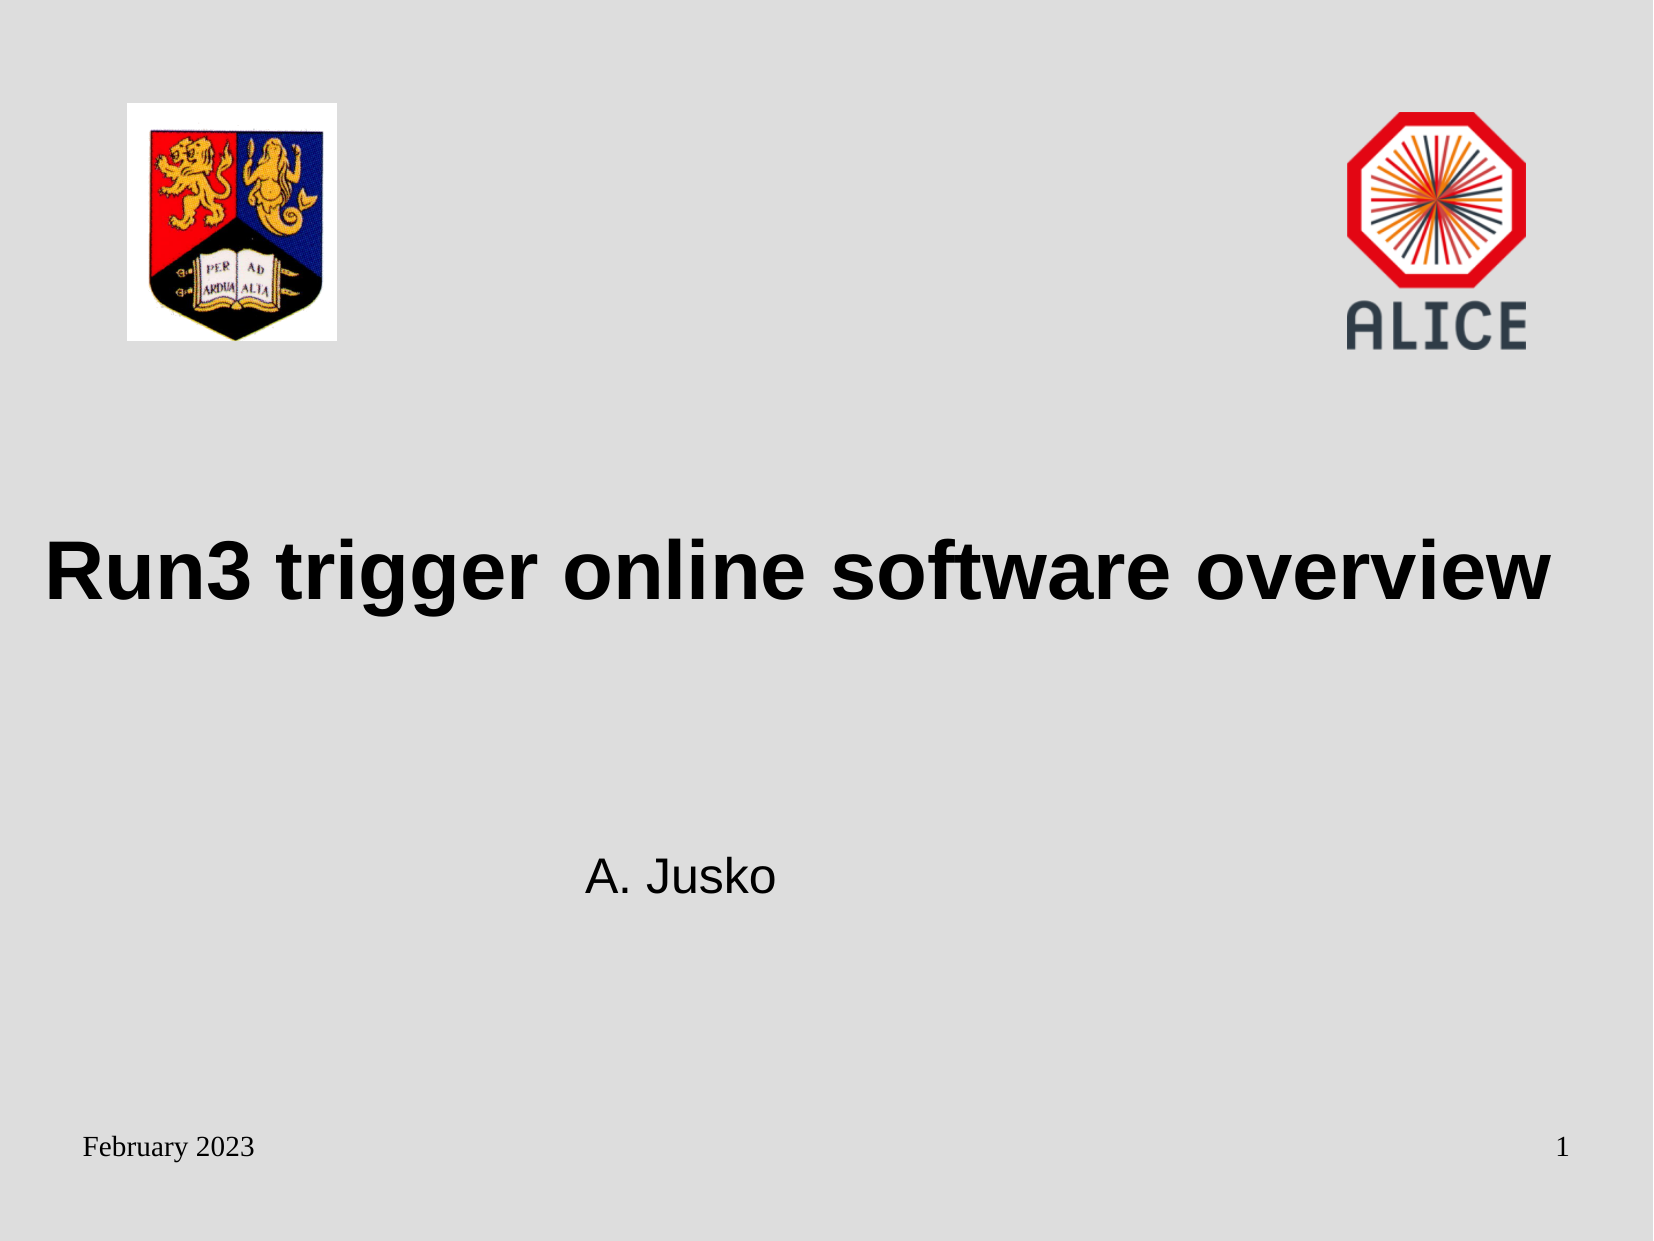

Run3 trigger online software overview
A. Jusko
29.5.2019
1